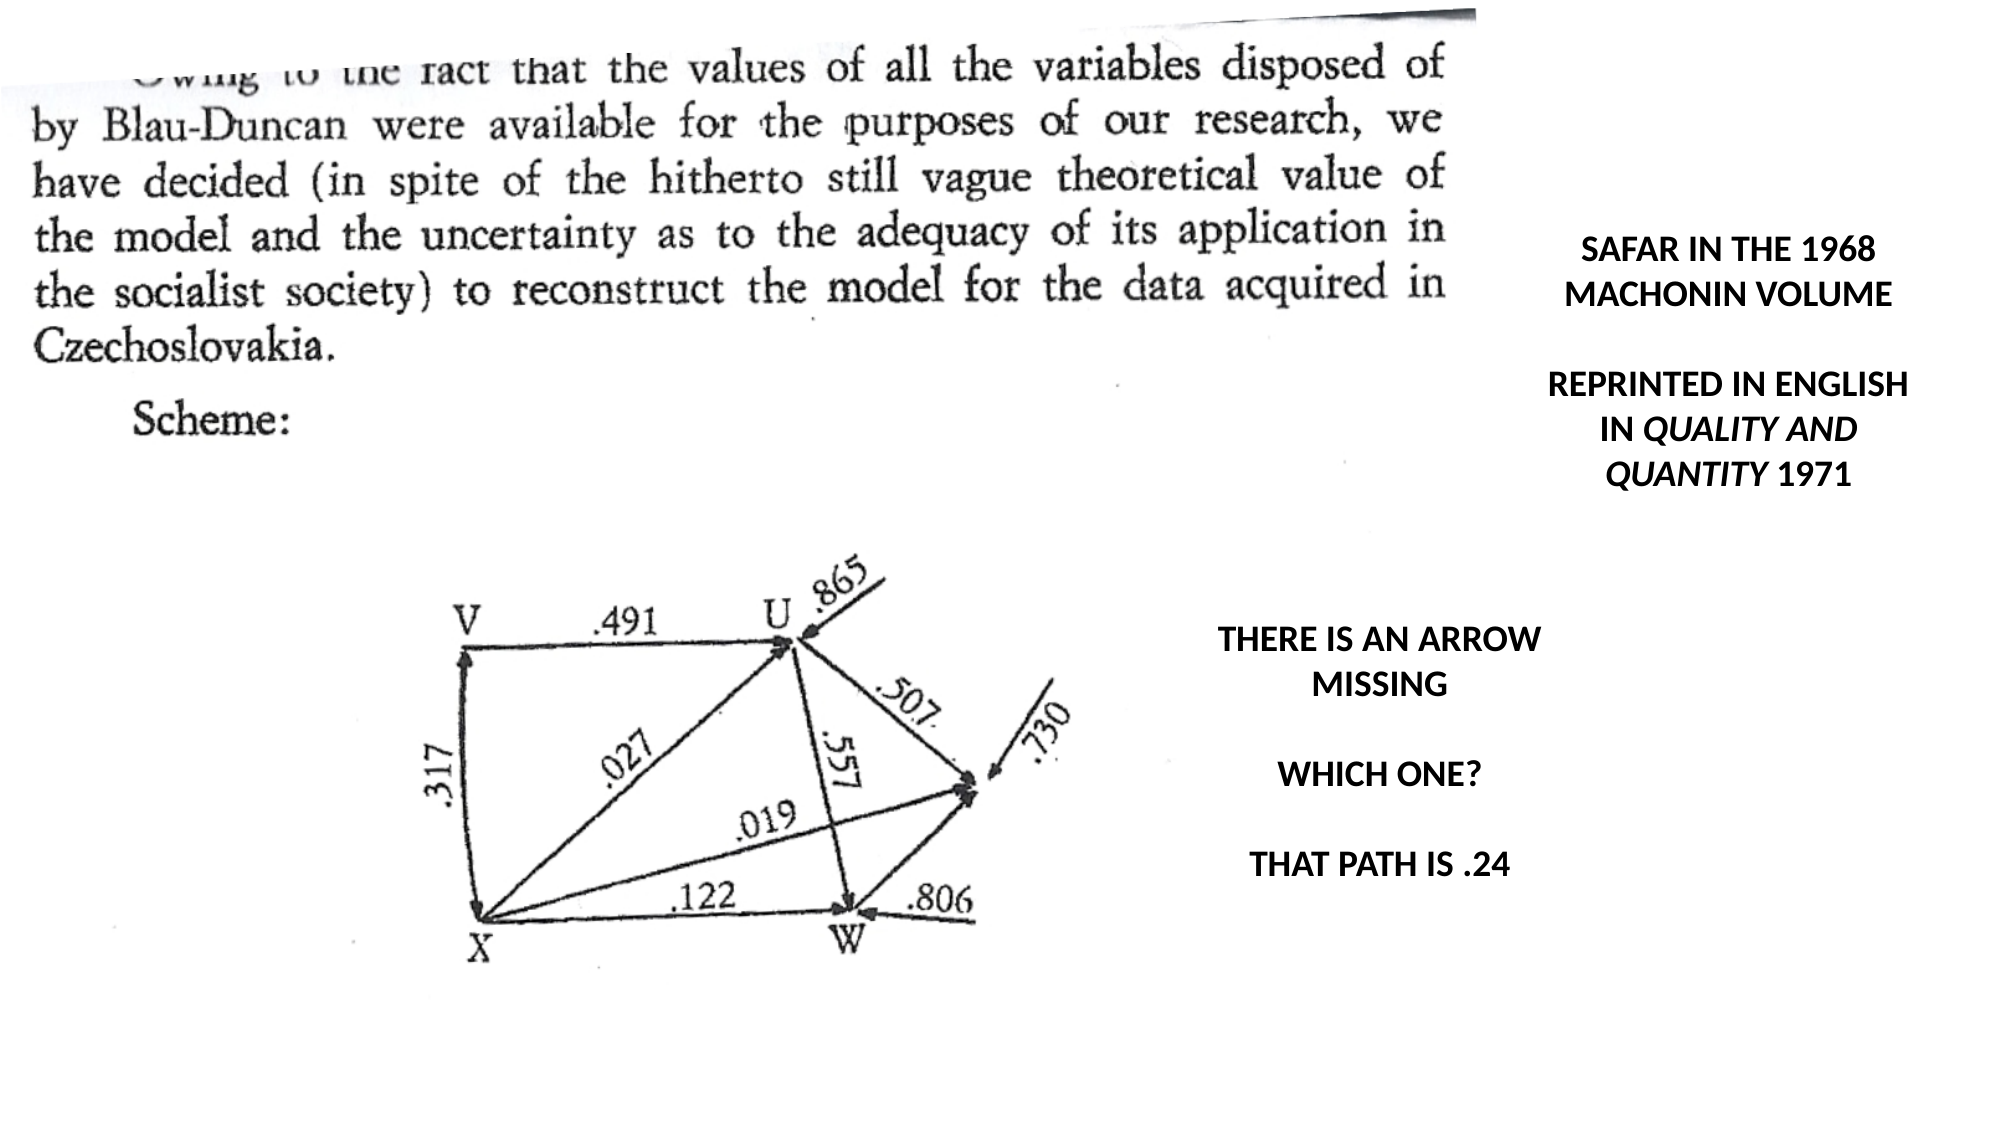

SAFAR IN THE 1968 MACHONIN VOLUME
REPRINTED IN ENGLISH IN QUALITY AND QUANTITY 1971
THERE IS AN ARROW MISSING
WHICH ONE?
THAT PATH IS .24